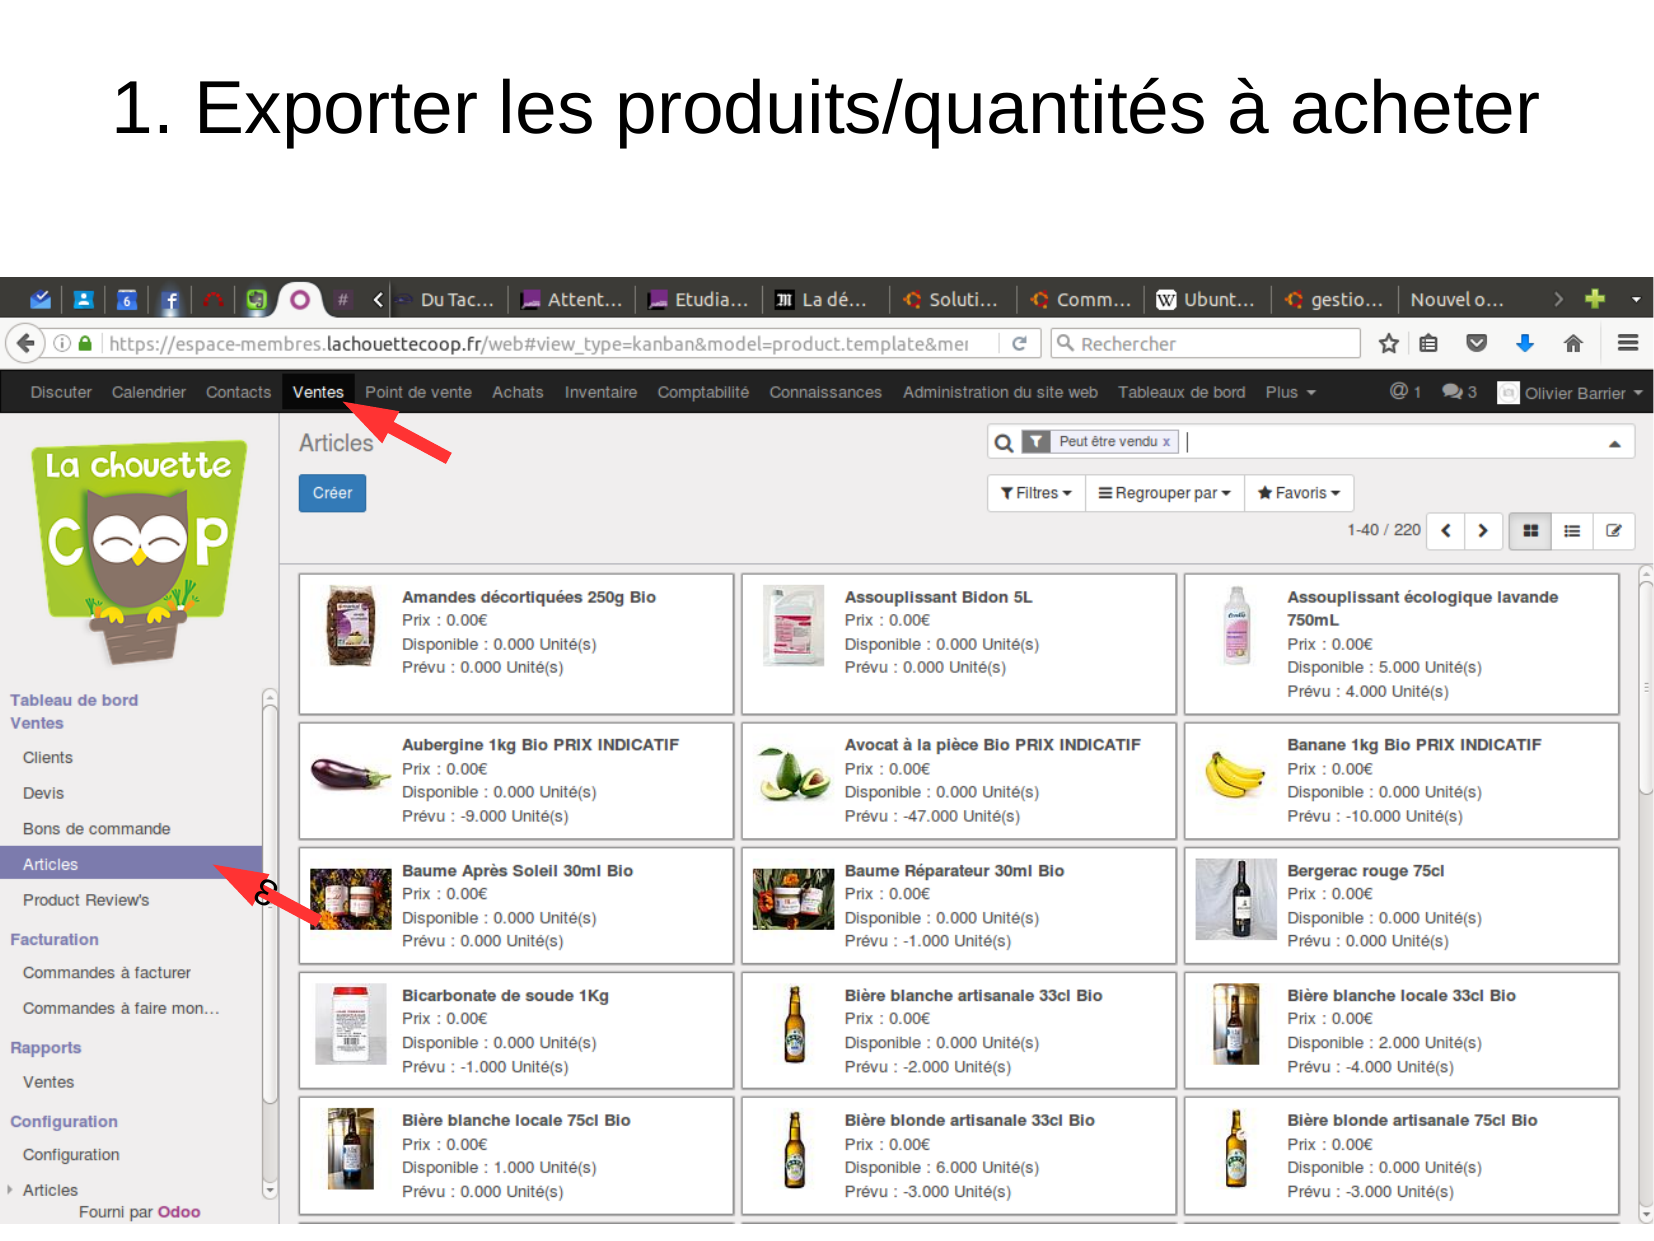

# 1. Exporter les produits/quantités à acheter
3